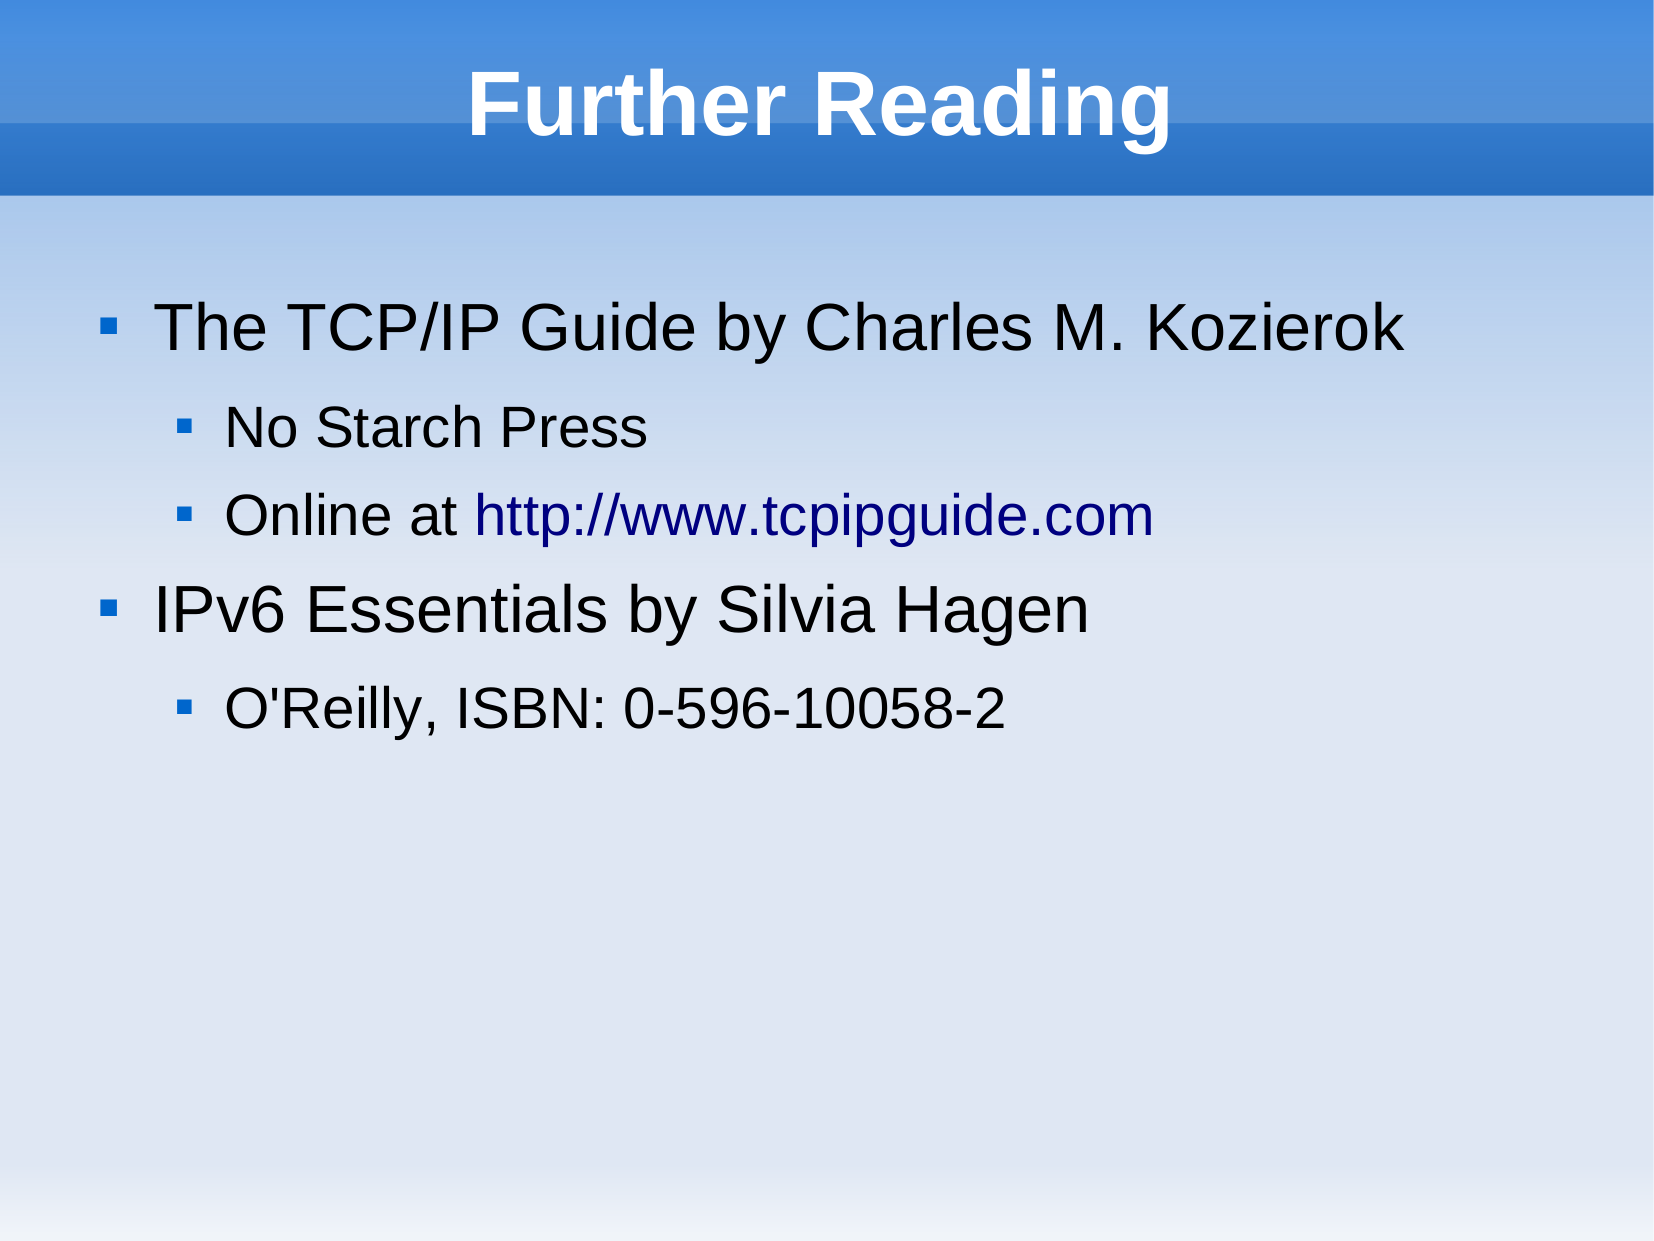

# Further Reading
The TCP/IP Guide by Charles M. Kozierok
No Starch Press
Online at http://www.tcpipguide.com
IPv6 Essentials by Silvia Hagen
O'Reilly, ISBN: 0-596-10058-2